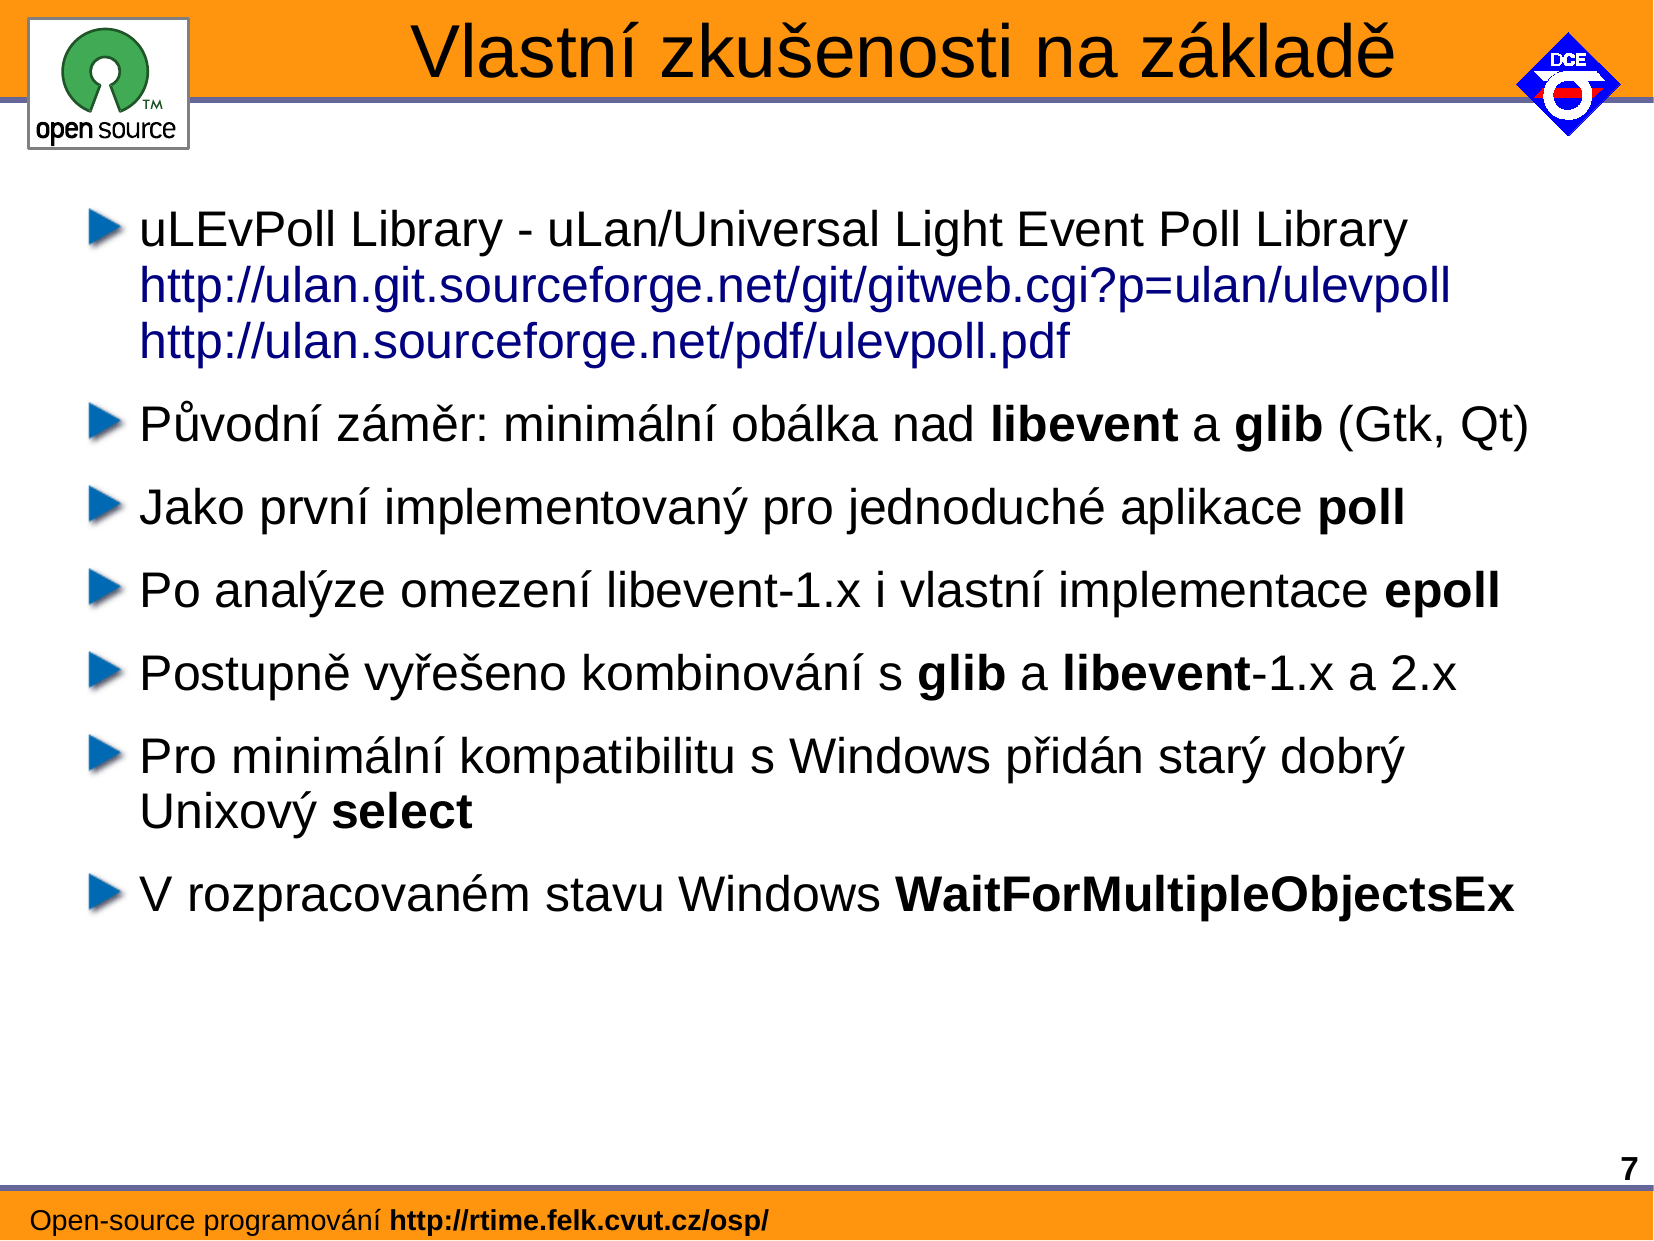

# Vlastní zkušenosti na základě
uLEvPoll Library - uLan/Universal Light Event Poll Library
http://ulan.git.sourceforge.net/git/gitweb.cgi?p=ulan/ulevpoll
http://ulan.sourceforge.net/pdf/ulevpoll.pdf
Původní záměr: minimální obálka nad libevent a glib (Gtk, Qt)
Jako první implementovaný pro jednoduché aplikace poll
Po analýze omezení libevent-1.x i vlastní implementace epoll
Postupně vyřešeno kombinování s glib a libevent-1.x a 2.x
Pro minimální kompatibilitu s Windows přidán starý dobrý Unixový select
V rozpracovaném stavu Windows WaitForMultipleObjectsEx